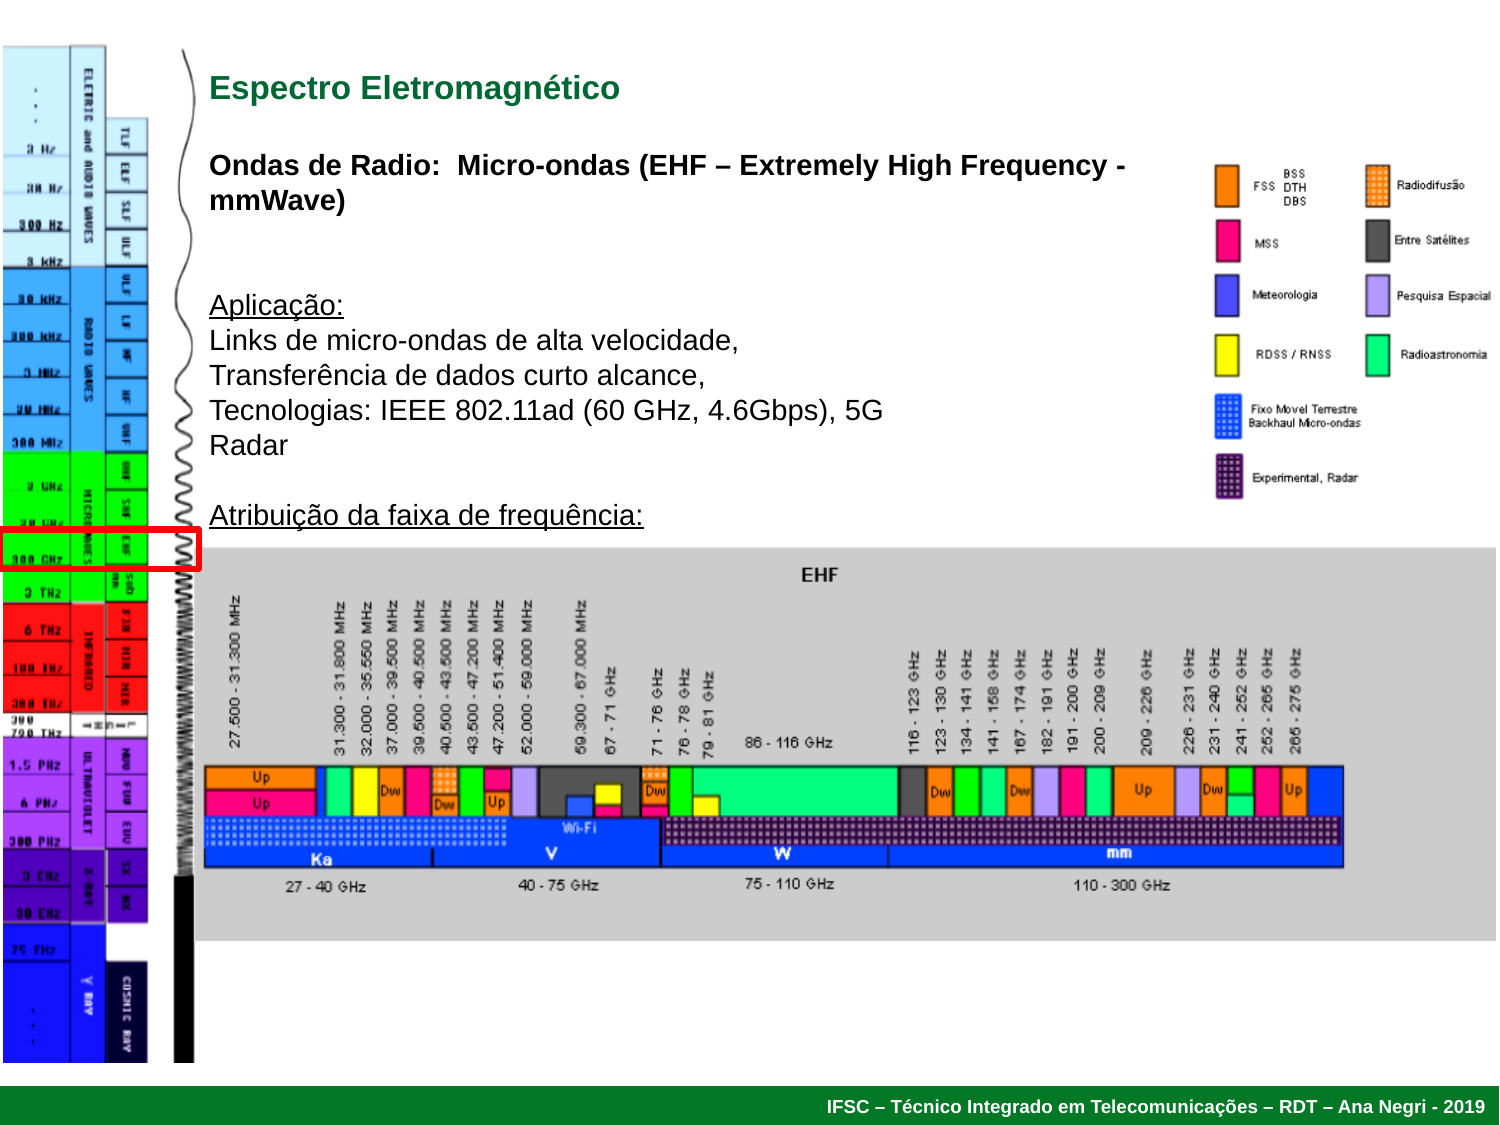

Espectro Eletromagnético
Ondas de Radio: Micro-ondas (EHF – Extremely High Frequency - mmWave)
Aplicação:
Links de micro-ondas de alta velocidade,
Transferência de dados curto alcance,
Tecnologias: IEEE 802.11ad (60 GHz, 4.6Gbps), 5G
Radar
Atribuição da faixa de frequência:
ção
IFSC – Técnico Integrado em Telecomunicações – RDT – Ana Negri - 2019